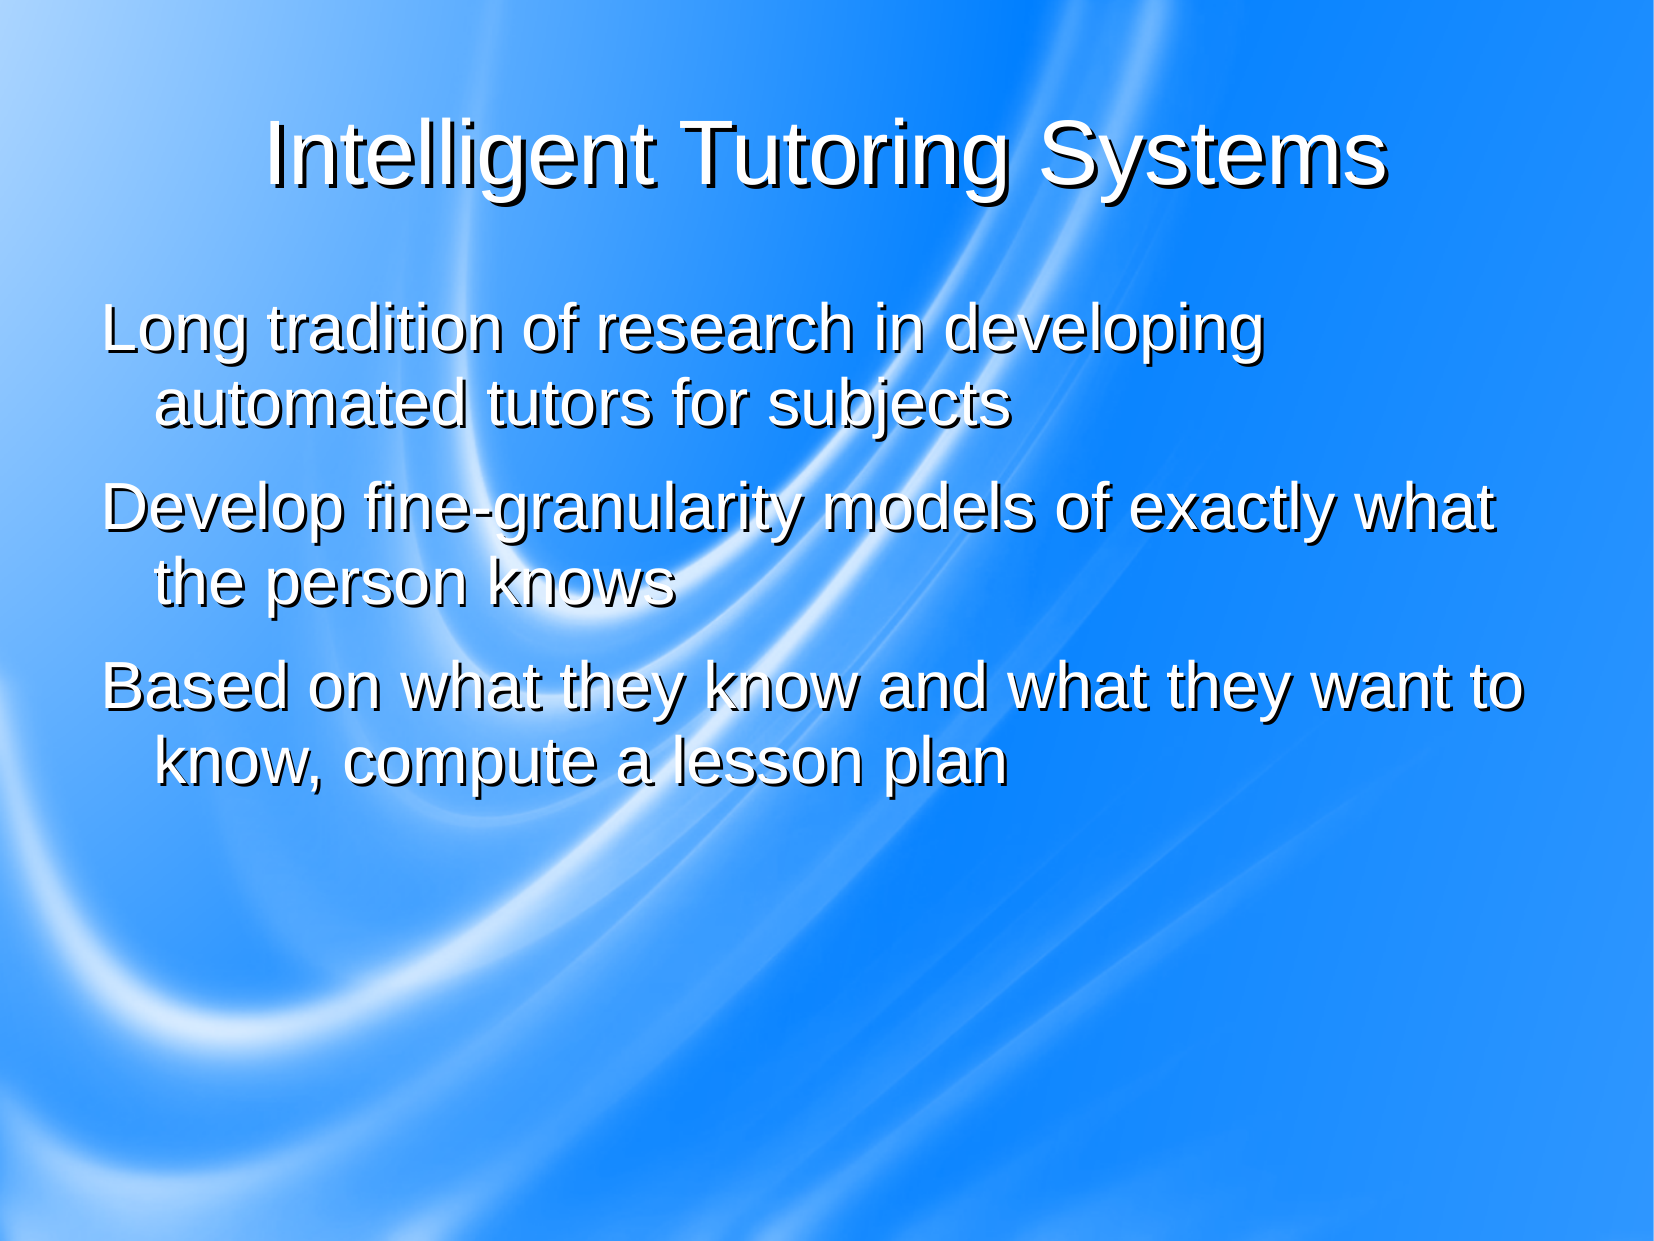

# Intelligent Tutoring Systems
Long tradition of research in developing automated tutors for subjects
Develop fine-granularity models of exactly what the person knows
Based on what they know and what they want to know, compute a lesson plan